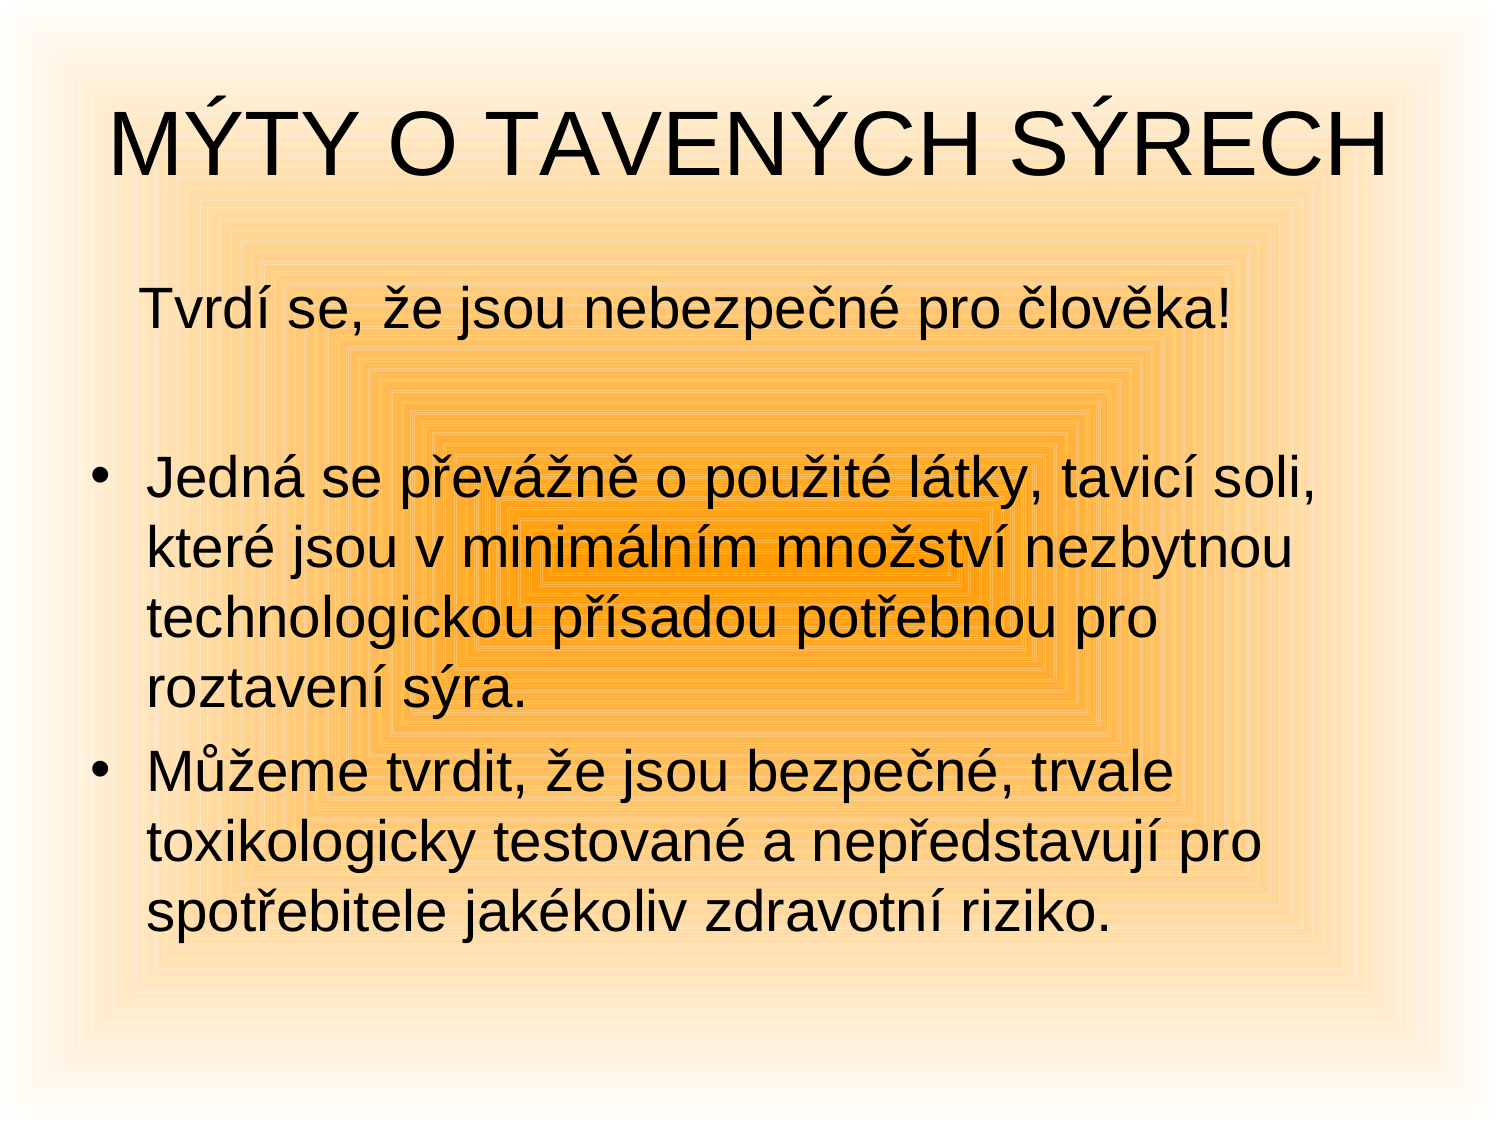

# MÝTY O TAVENÝCH SÝRECH
 Tvrdí se, že jsou nebezpečné pro člověka!
Jedná se převážně o použité látky, tavicí soli, které jsou v minimálním množství nezbytnou technologickou přísadou potřebnou pro roztavení sýra.
Můžeme tvrdit, že jsou bezpečné, trvale toxikologicky testované a nepředstavují pro spotřebitele jakékoliv zdravotní riziko.